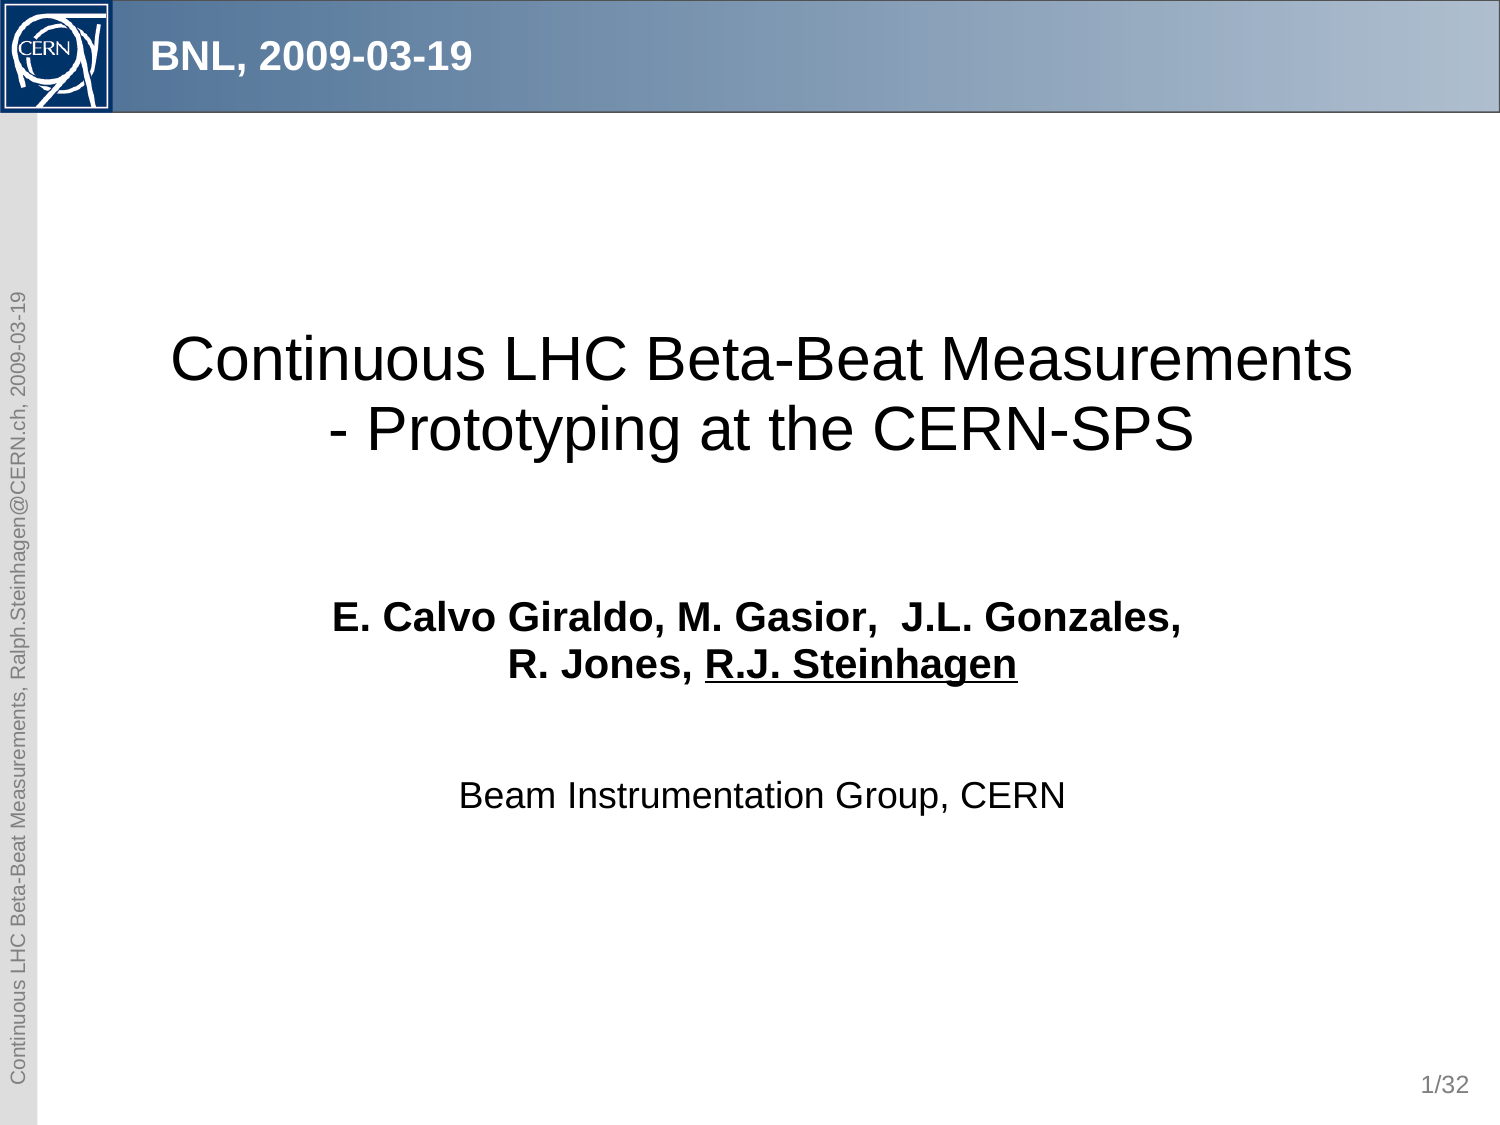

#
BNL, 2009-03-19
Continuous LHC Beta-Beat Measurements
- Prototyping at the CERN-SPS
E. Calvo Giraldo, M. Gasior, J.L. Gonzales,
R. Jones, R.J. Steinhagen
Beam Instrumentation Group, CERN